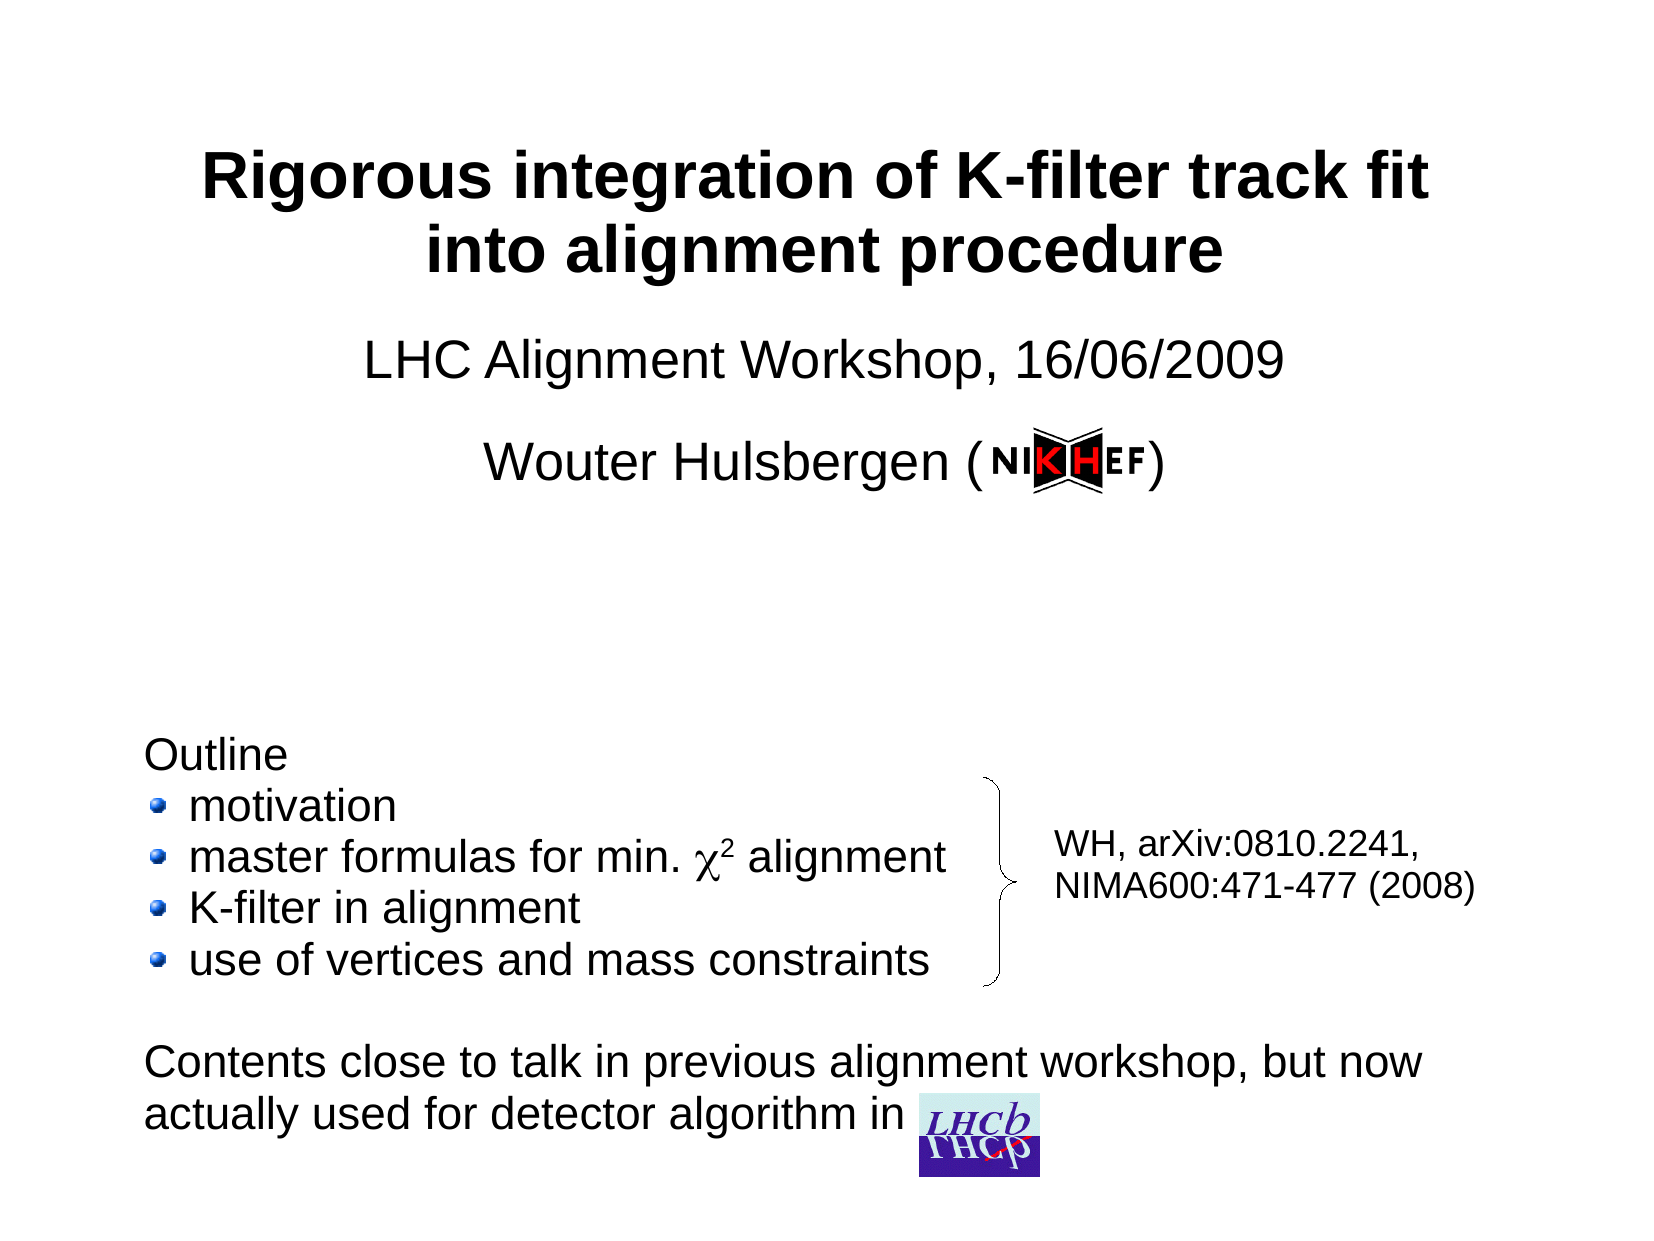

Rigorous integration of K-filter track fit
into alignment procedure
LHC Alignment Workshop, 16/06/2009
Wouter Hulsbergen ( )
Outline
motivation
master formulas for min. 2 alignment
K-filter in alignment
use of vertices and mass constraints
Contents close to talk in previous alignment workshop, but now actually used for detector algorithm in LHCb
WH, arXiv:0810.2241,
NIMA600:471-477 (2008)